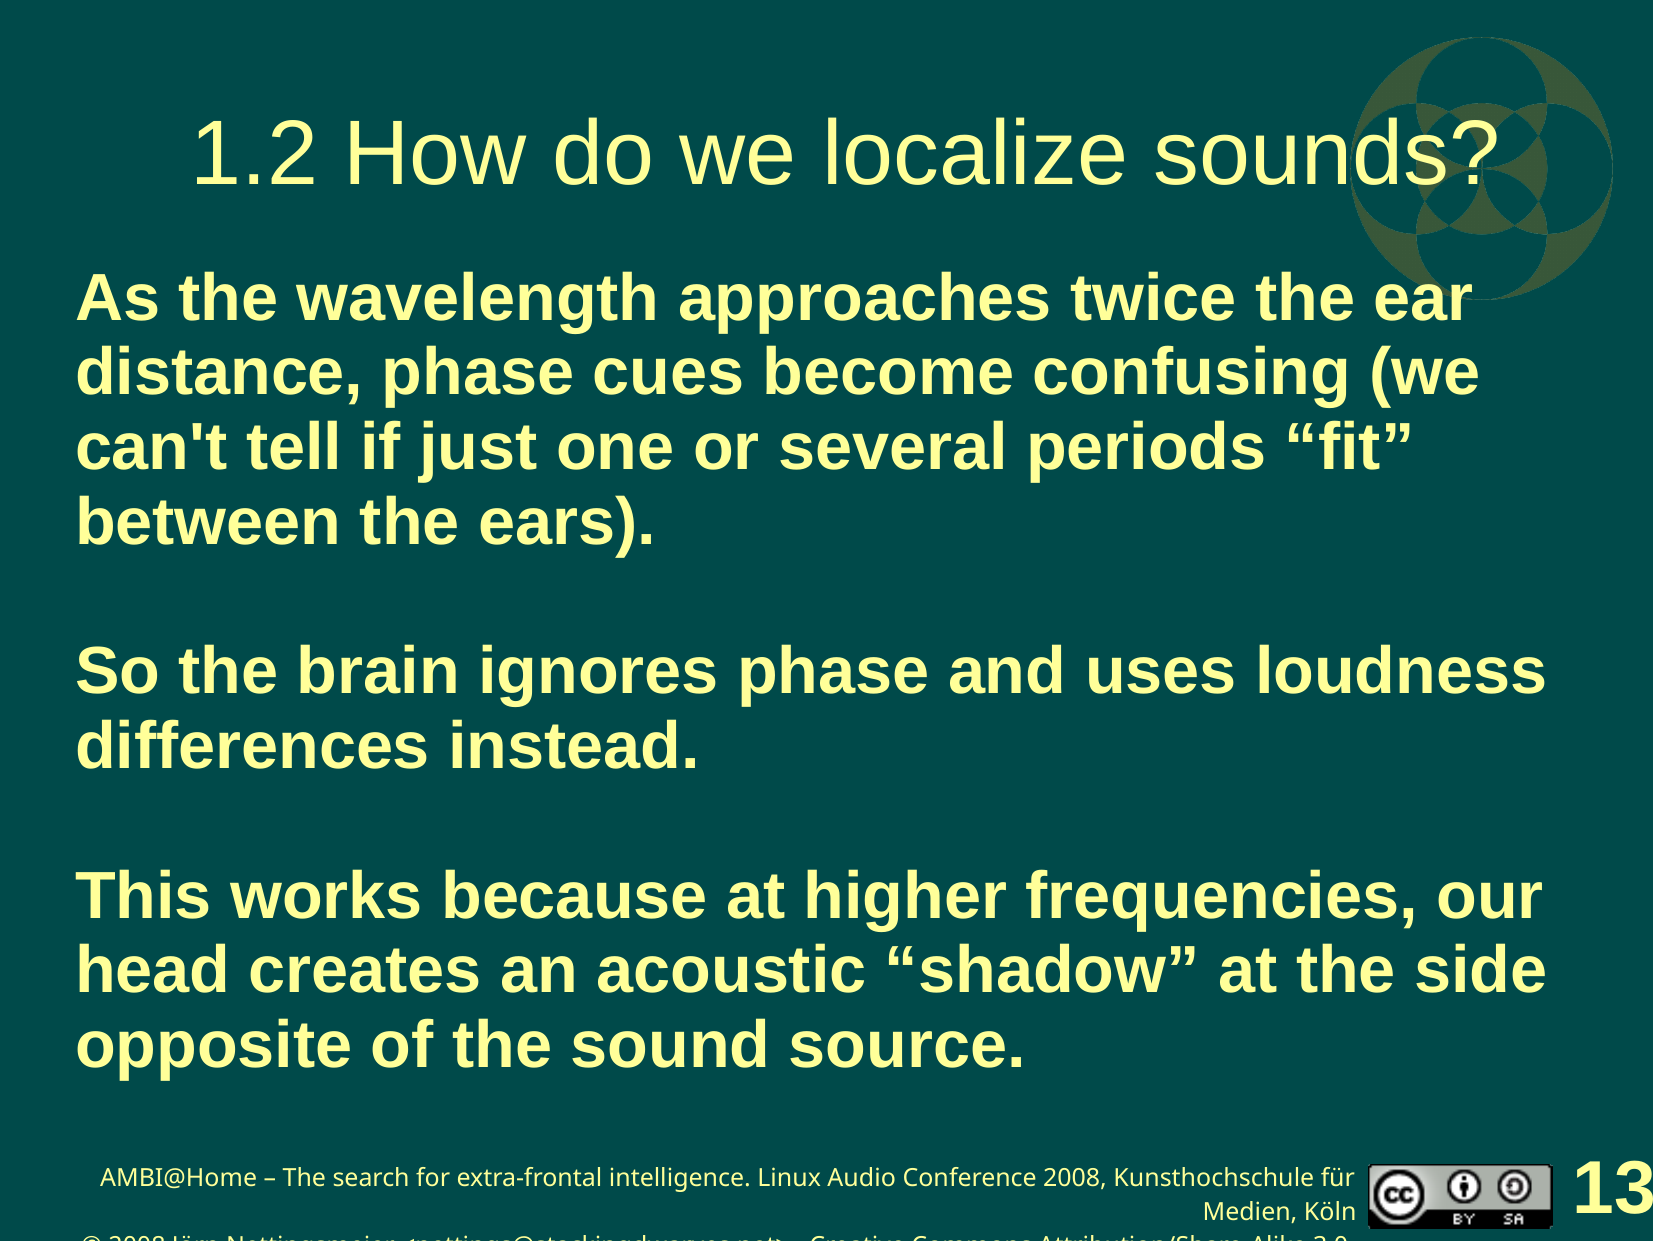

# 1.2 How do we localize sounds?
As the wavelength approaches twice the ear distance, phase cues become confusing (we can't tell if just one or several periods “fit” between the ears).
So the brain ignores phase and uses loudness differences instead.
This works because at higher frequencies, our head creates an acoustic “shadow” at the side opposite of the sound source.